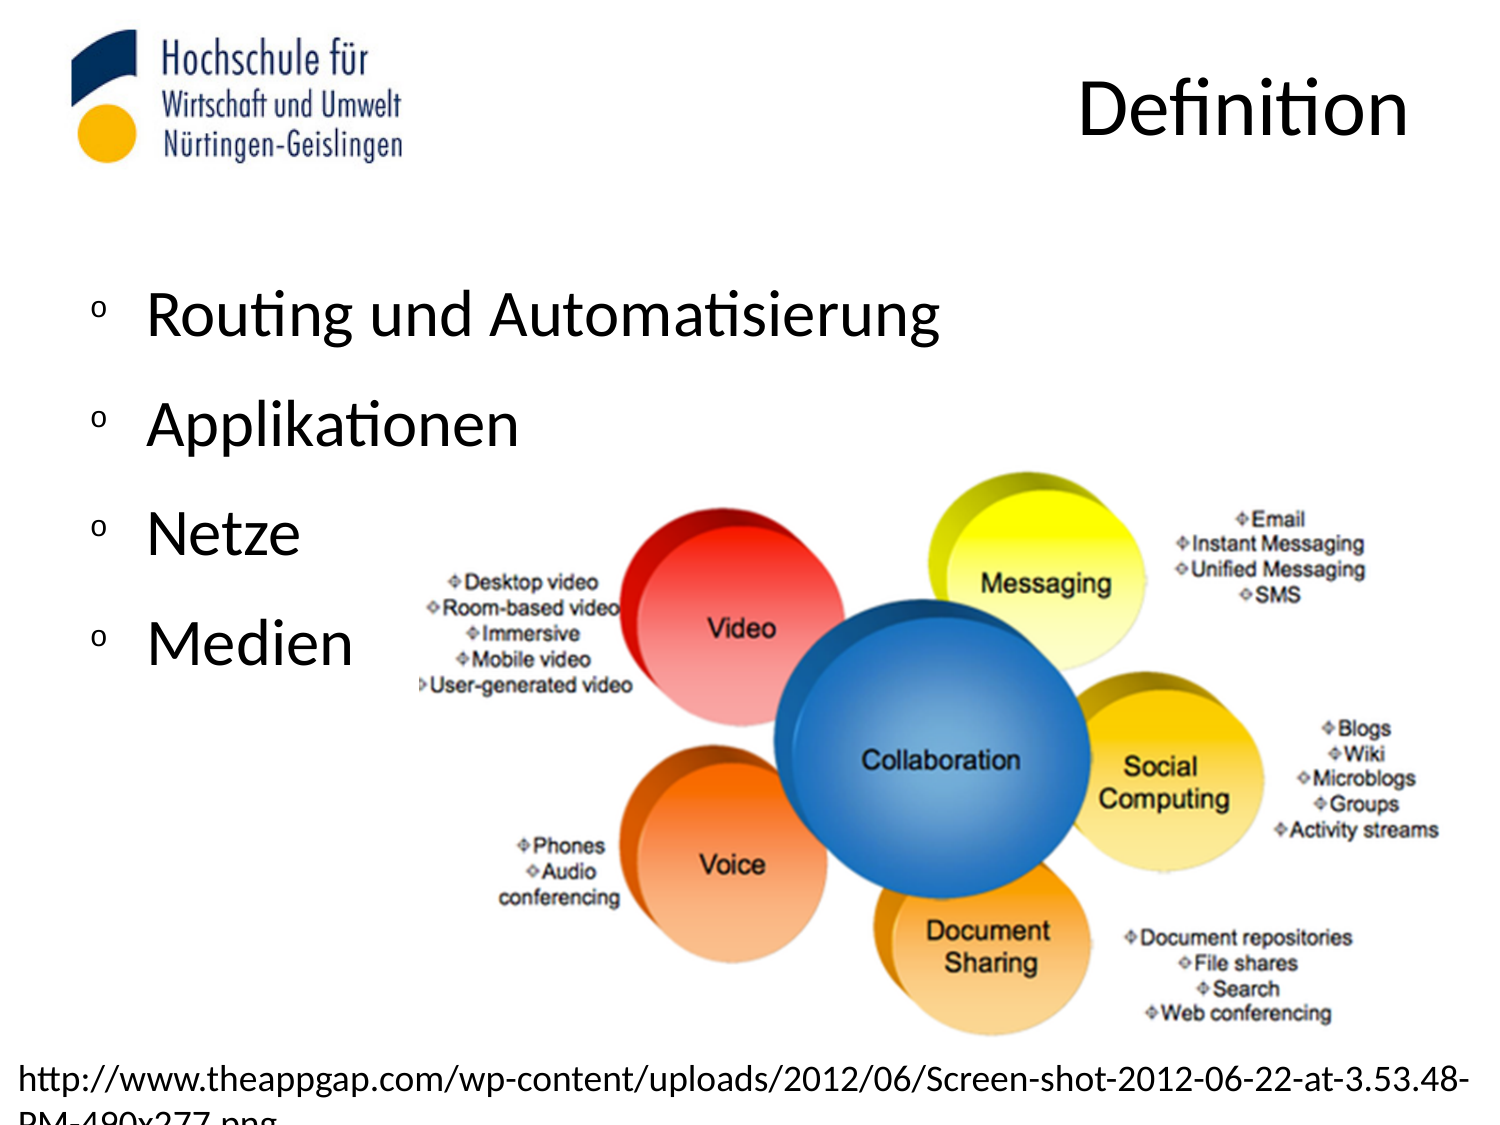

# Definition
Routing und Automatisierung
Applikationen
Netze
Medien
http://www.theappgap.com/wp-content/uploads/2012/06/Screen-shot-2012-06-22-at-3.53.48-PM-490x277.png